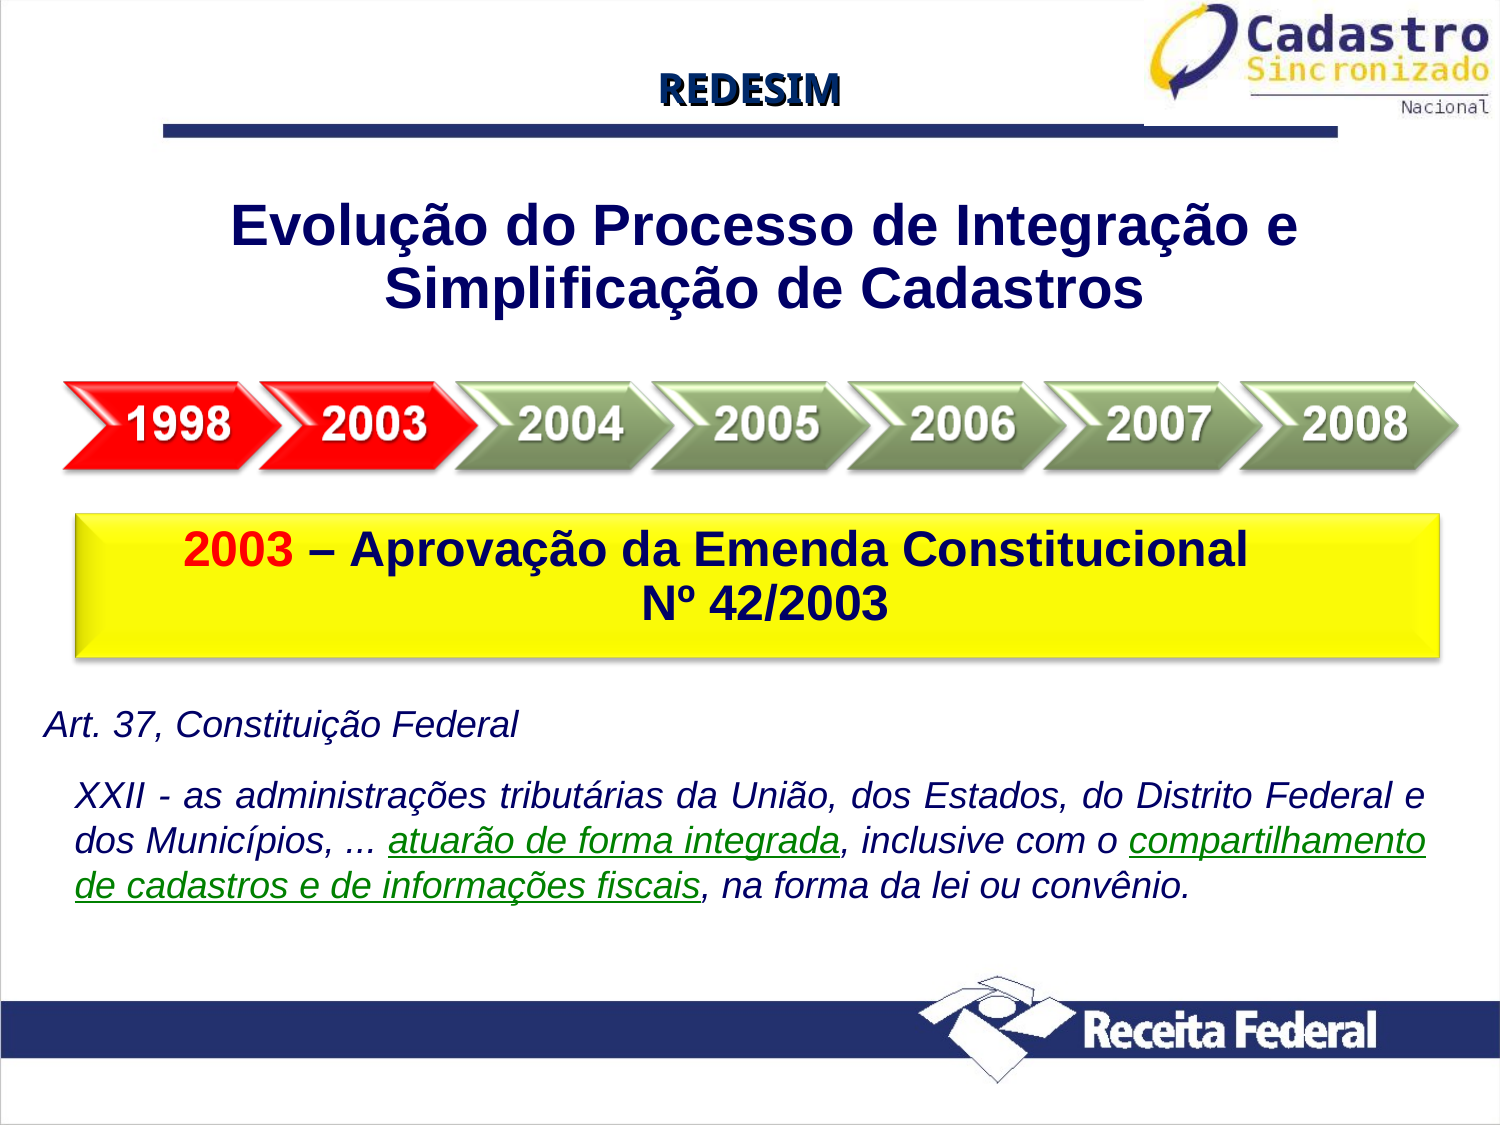

REDESIM
Evolução do Processo de Integração e Simplificação de Cadastros
2003 – Aprovação da Emenda Constitucional
 Nº 42/2003
Art. 37, Constituição Federal
XXII - as administrações tributárias da União, dos Estados, do Distrito Federal e dos Municípios, ... atuarão de forma integrada, inclusive com o compartilhamento de cadastros e de informações fiscais, na forma da lei ou convênio.